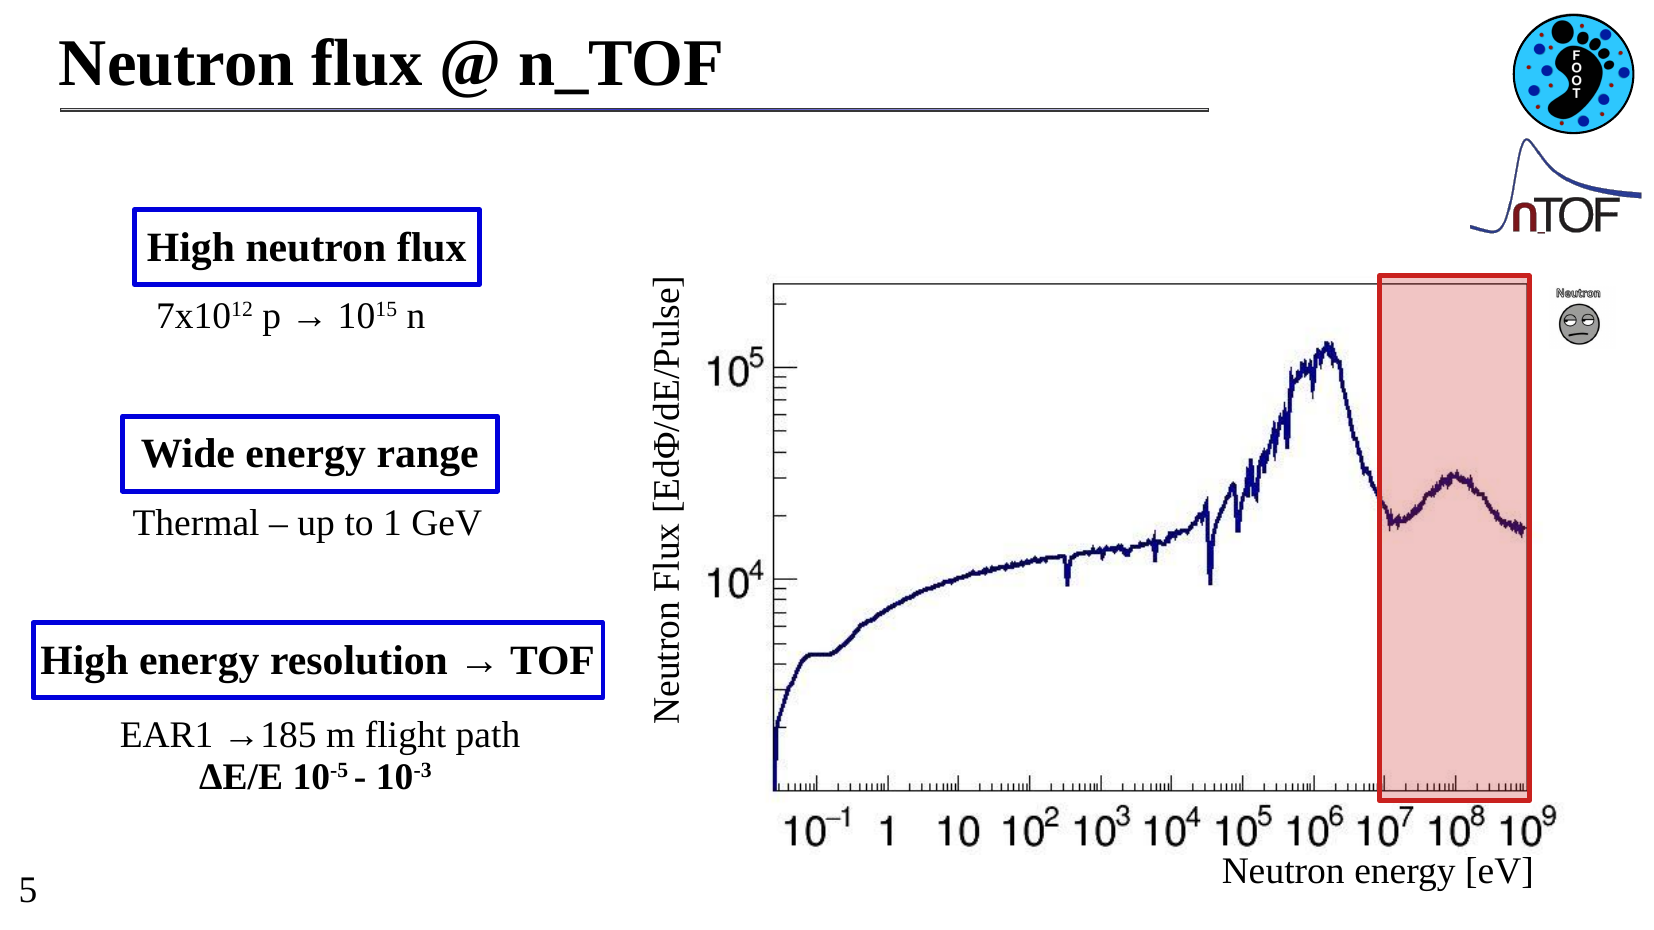

Neutron flux @ n_TOF
High neutron flux
7x1012 p → 1015 n
Wide energy range
Neutron Flux [EdΦ/dE/Pulse]
Thermal – up to 1 GeV
High energy resolution → TOF
EAR1 →185 m flight path
ΔE/E 10-5 - 10-3
Neutron energy [eV]
5